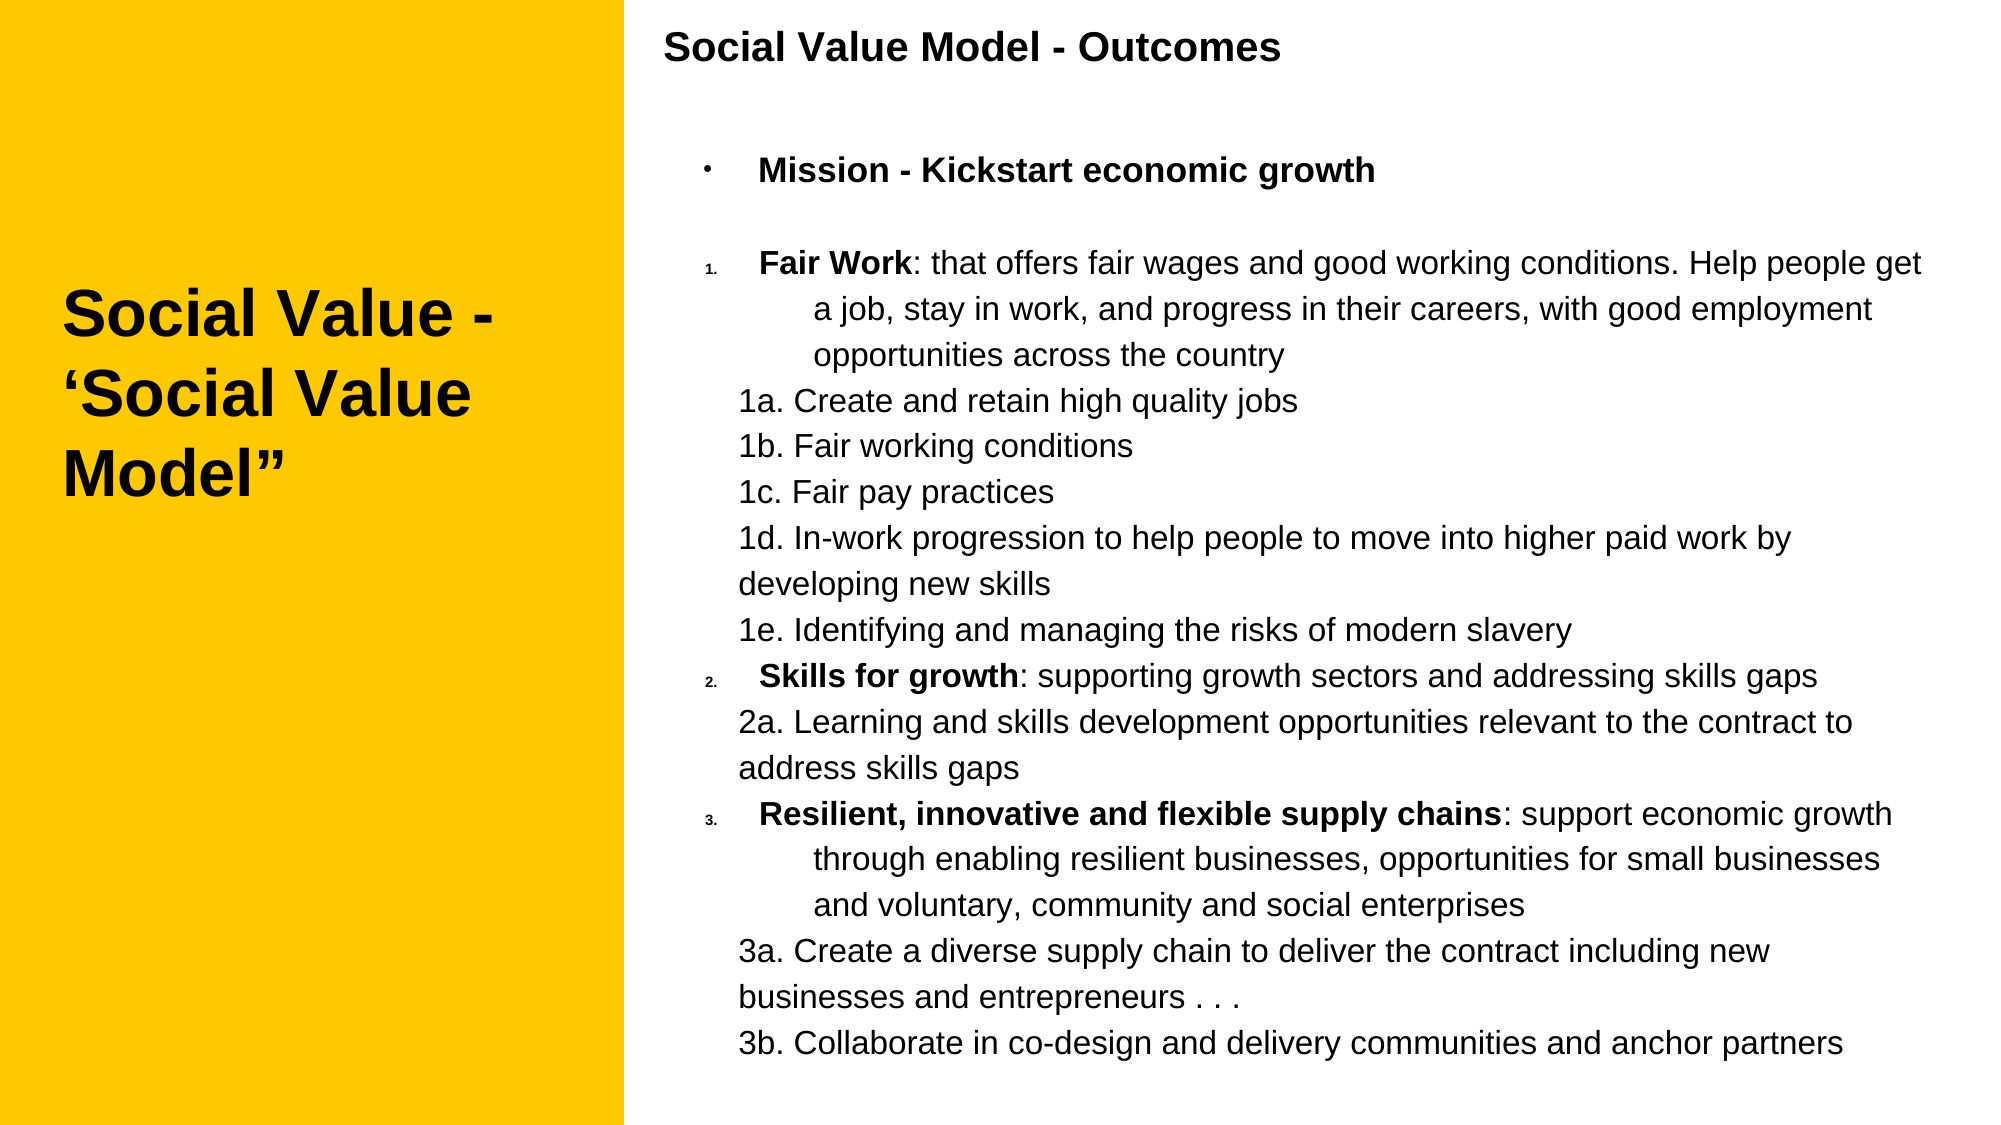

Social Value Model - Outcomes
Mission - Kickstart economic growth
Fair Work: that offers fair wages and good working conditions. Help people get a job, stay in work, and progress in their careers, with good employment opportunities across the country
1a. Create and retain high quality jobs
1b. Fair working conditions
1c. Fair pay practices
1d. In-work progression to help people to move into higher paid work by developing new skills
1e. Identifying and managing the risks of modern slavery
Skills for growth: supporting growth sectors and addressing skills gaps
2a. Learning and skills development opportunities relevant to the contract to address skills gaps
Resilient, innovative and flexible supply chains: support economic growth through enabling resilient businesses, opportunities for small businesses and voluntary, community and social enterprises
3a. Create a diverse supply chain to deliver the contract including new businesses and entrepreneurs . . .
3b. Collaborate in co-design and delivery communities and anchor partners
# Social Value - ‘Social Value Model”
Interims